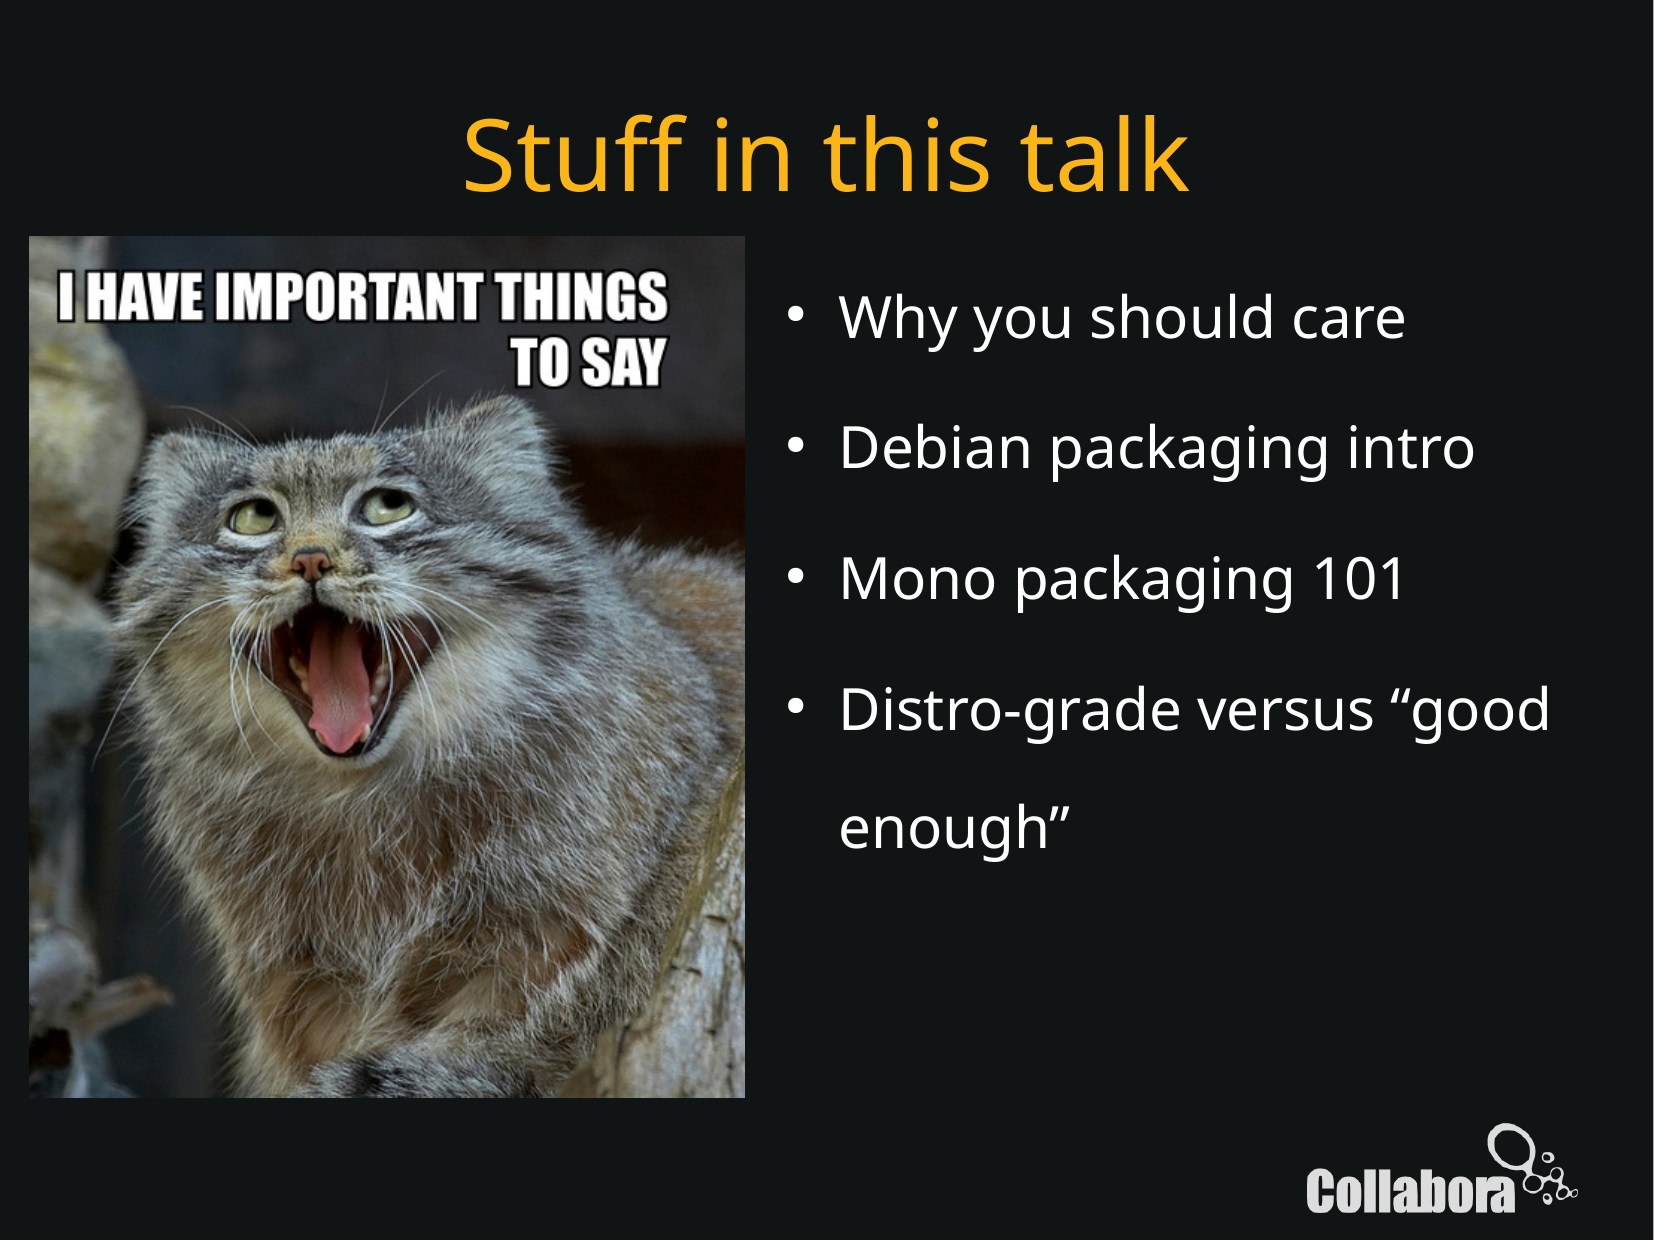

# Stuff in this talk
Why you should care
Debian packaging intro
Mono packaging 101
Distro-grade versus “good enough”